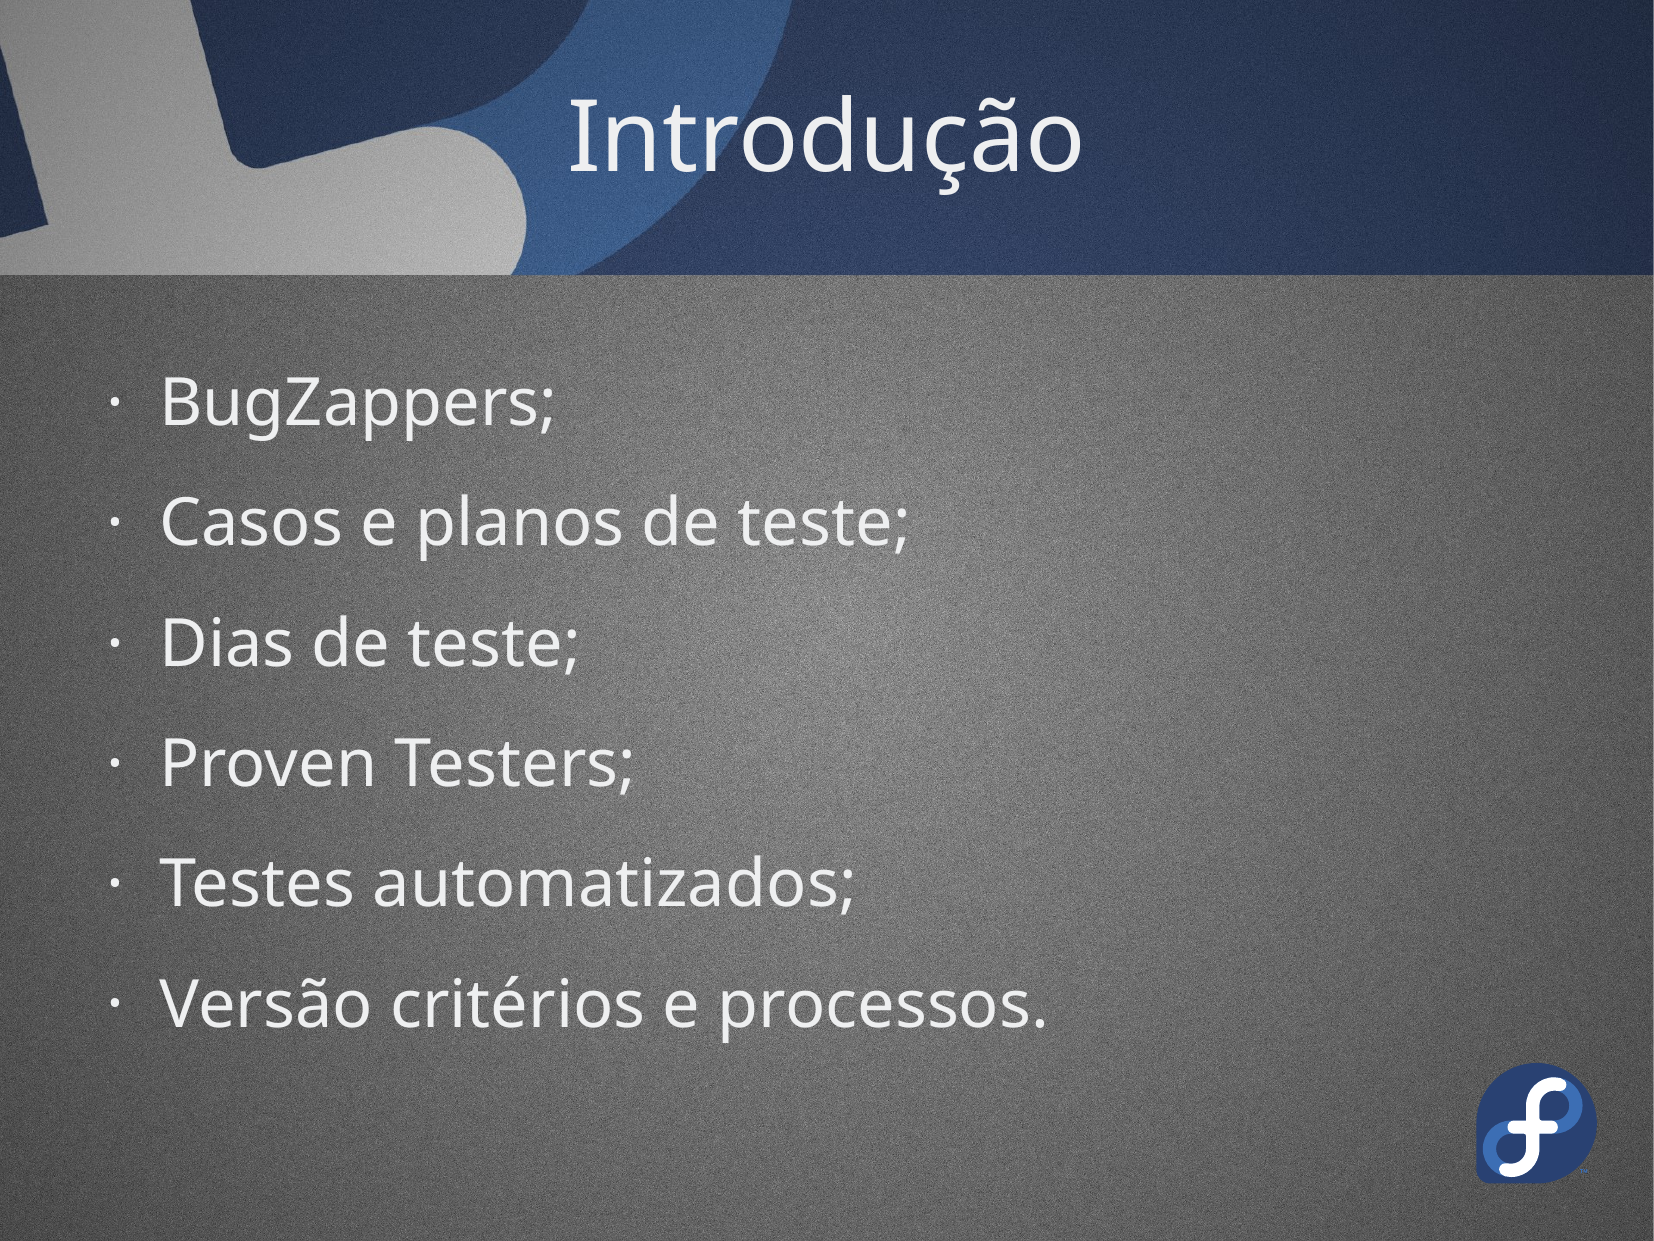

# Introdução
BugZappers;
Casos e planos de teste;
Dias de teste;
Proven Testers;
Testes automatizados;
Versão critérios e processos.